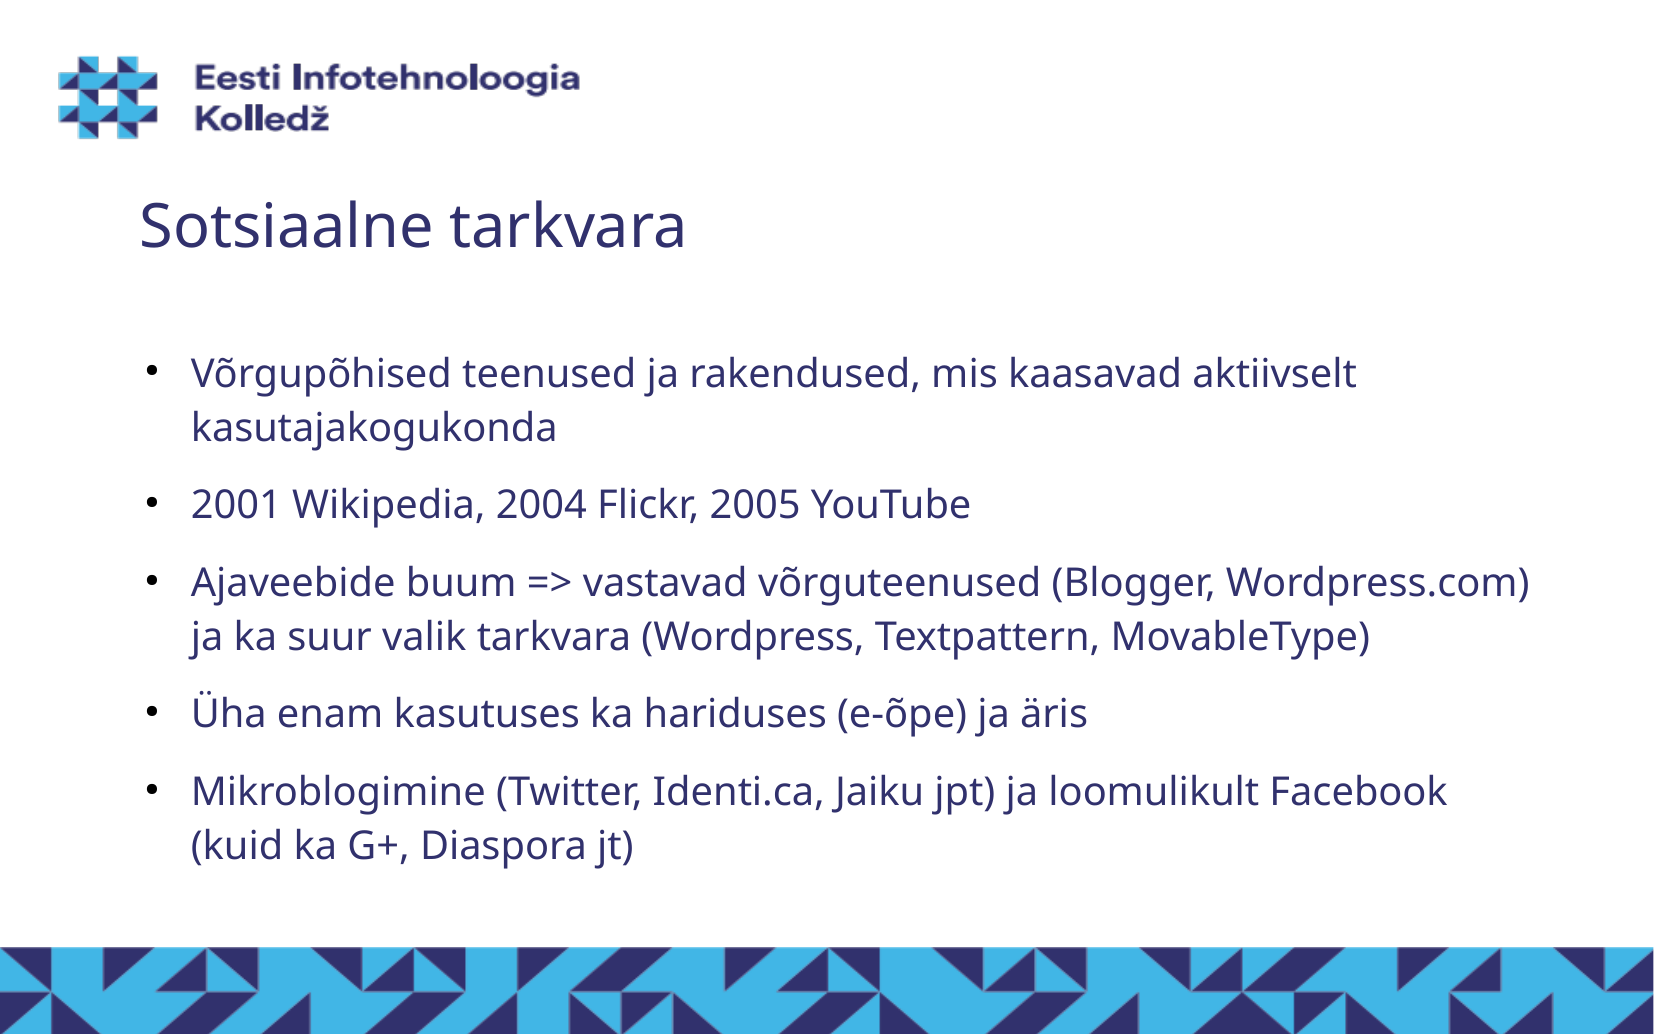

# Sotsiaalne tarkvara
Võrgupõhised teenused ja rakendused, mis kaasavad aktiivselt kasutajakogukonda
2001 Wikipedia, 2004 Flickr, 2005 YouTube
Ajaveebide buum => vastavad võrguteenused (Blogger, Wordpress.com) ja ka suur valik tarkvara (Wordpress, Textpattern, MovableType)
Üha enam kasutuses ka hariduses (e-õpe) ja äris
Mikroblogimine (Twitter, Identi.ca, Jaiku jpt) ja loomulikult Facebook (kuid ka G+, Diaspora jt)